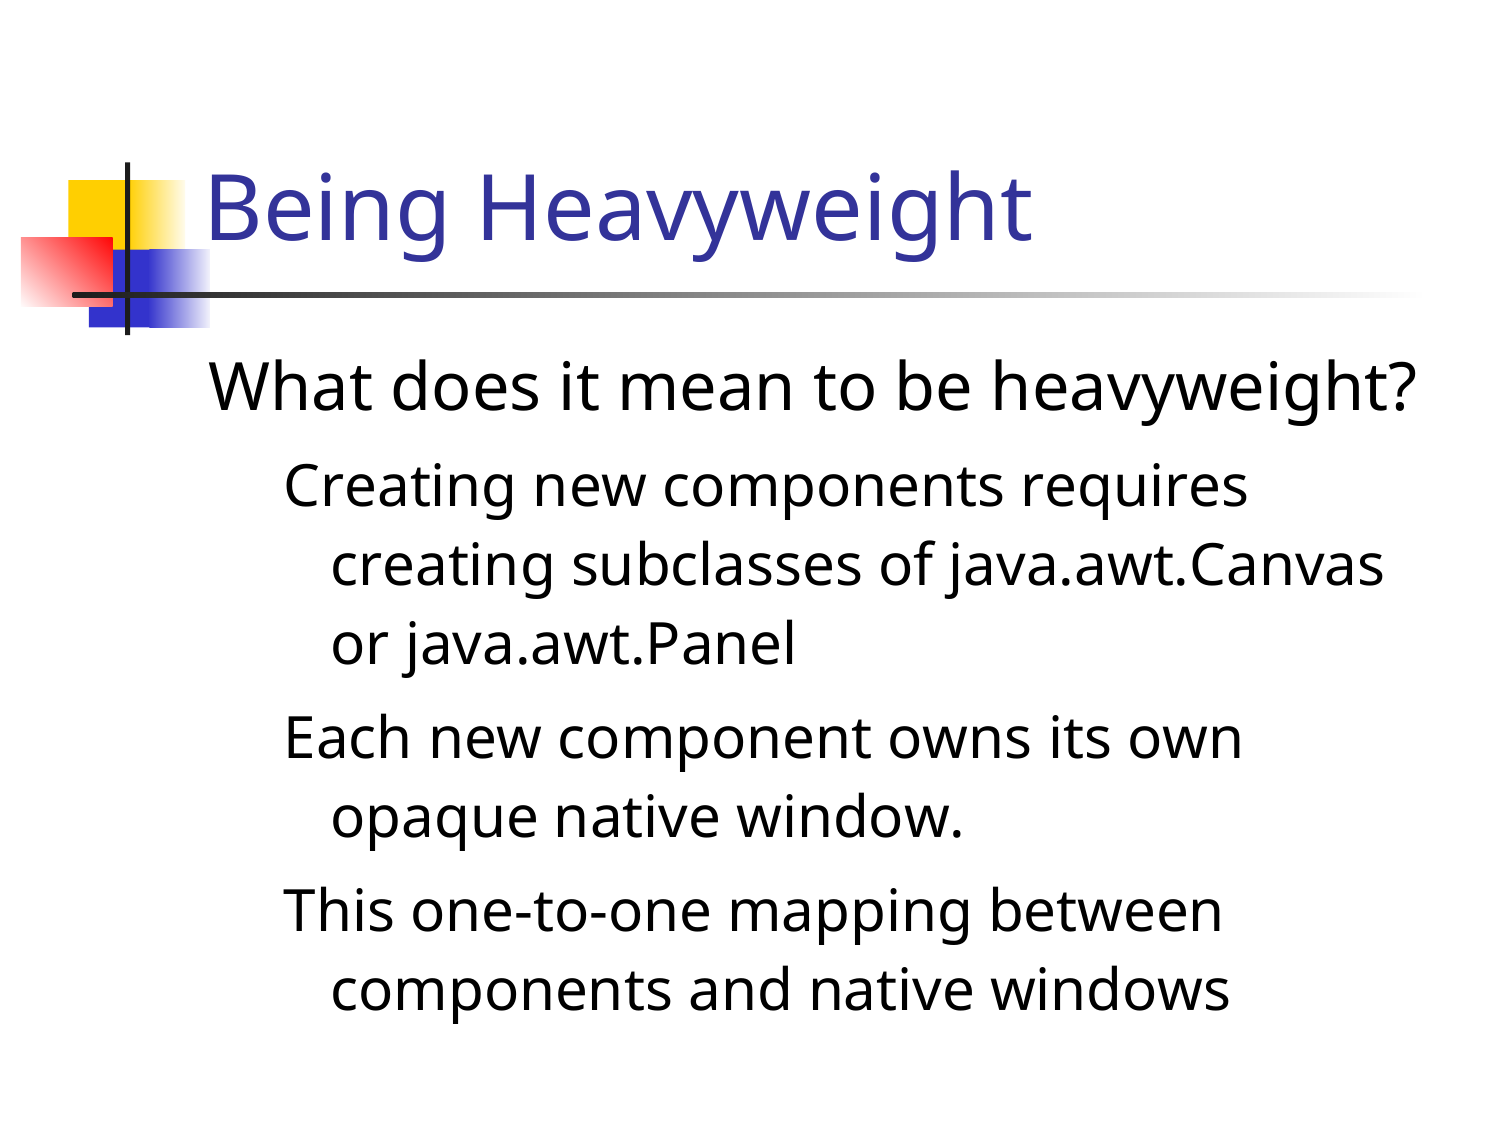

# Being Heavyweight
What does it mean to be heavyweight?
Creating new components requires creating subclasses of java.awt.Canvas or java.awt.Panel
Each new component owns its own opaque native window.
This one-to-one mapping between components and native windows